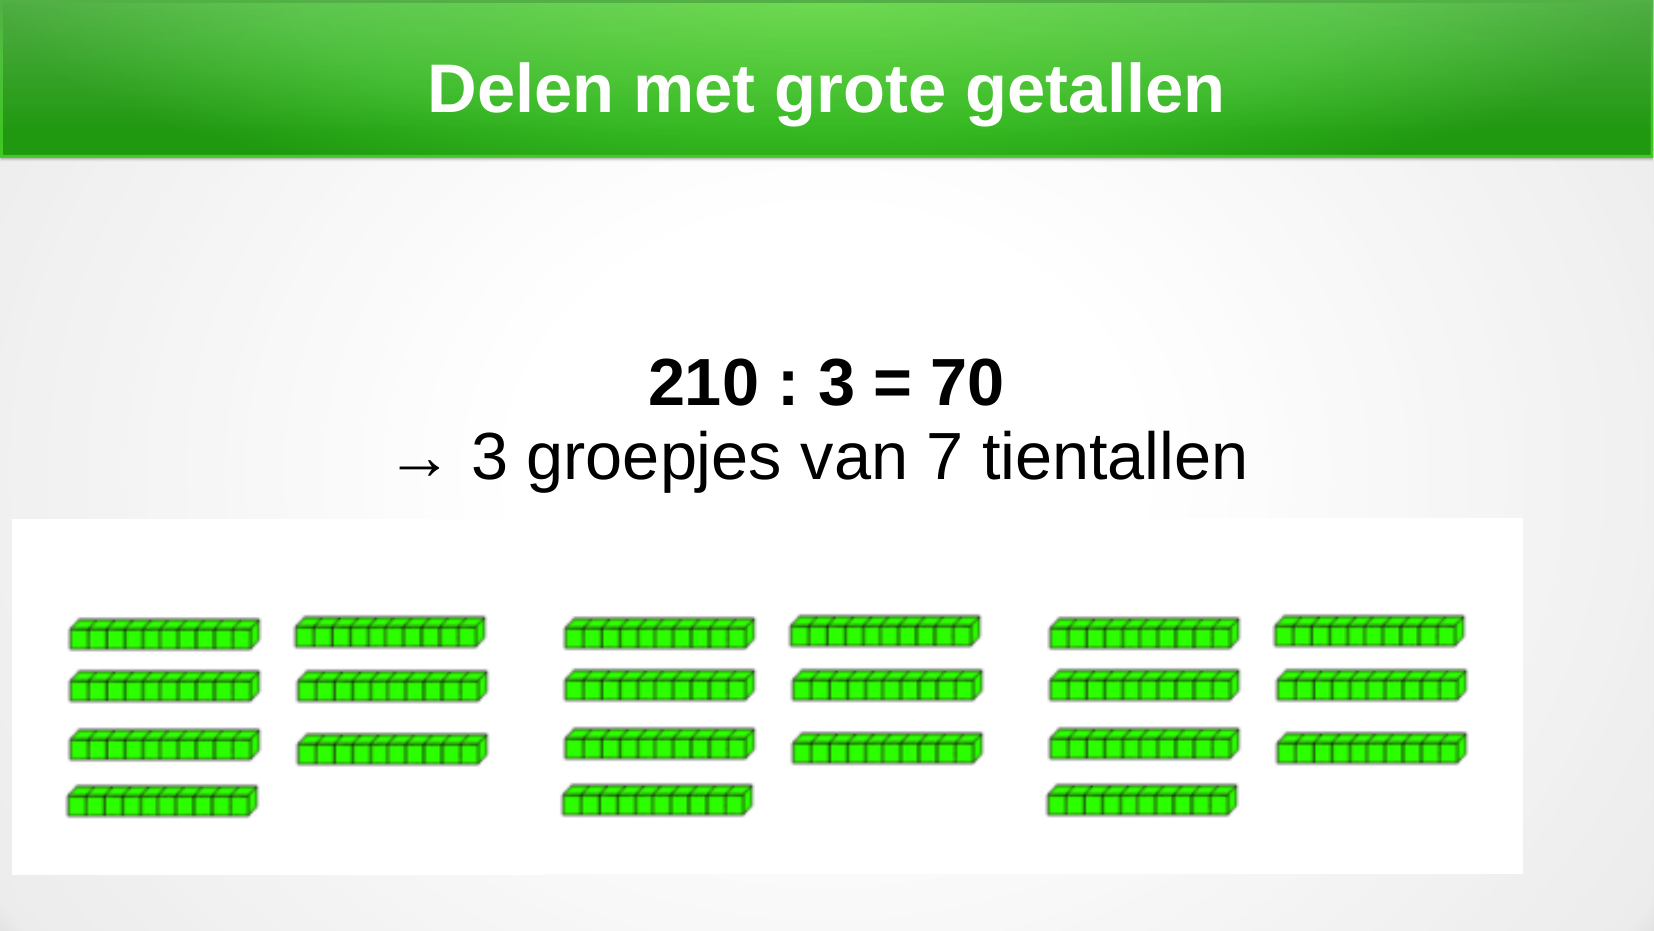

# Delen met grote getallen
210 : 3 = 70
→ 3 groepjes van 7 tientallen